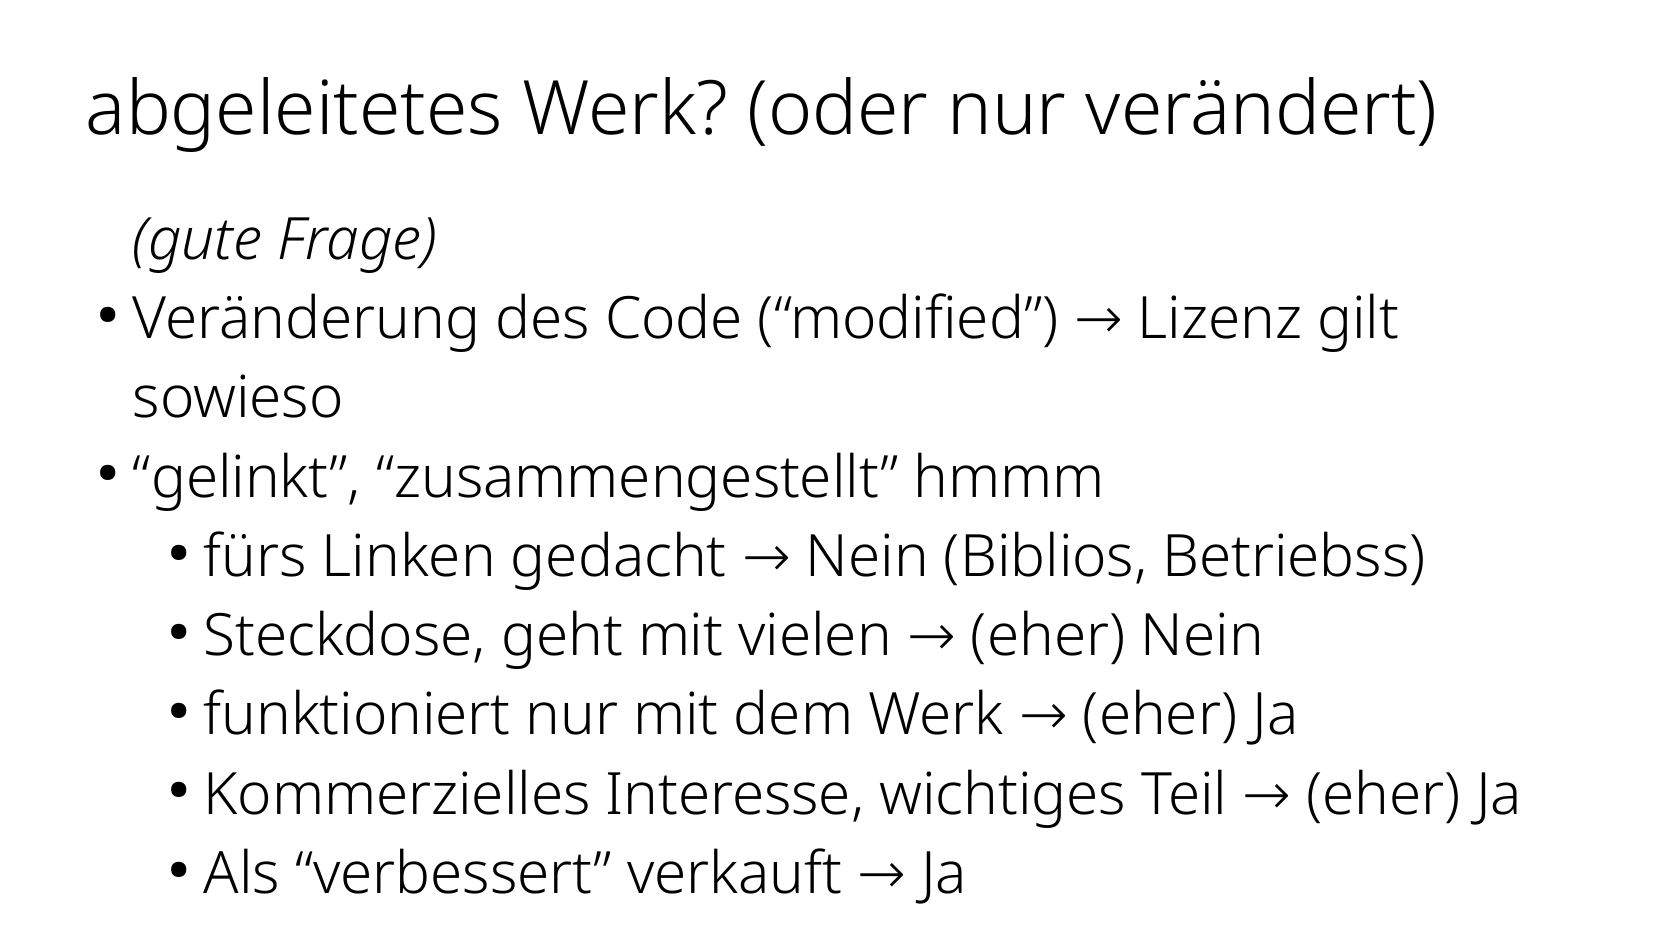

abgeleitetes Werk? (oder nur verändert)
(gute Frage)
Veränderung des Code (“modified”) → Lizenz gilt sowieso
“gelinkt”, “zusammengestellt” hmmm
fürs Linken gedacht → Nein (Biblios, Betriebss)
Steckdose, geht mit vielen → (eher) Nein
funktioniert nur mit dem Werk → (eher) Ja
Kommerzielles Interesse, wichtiges Teil → (eher) Ja
Als “verbessert” verkauft → Ja